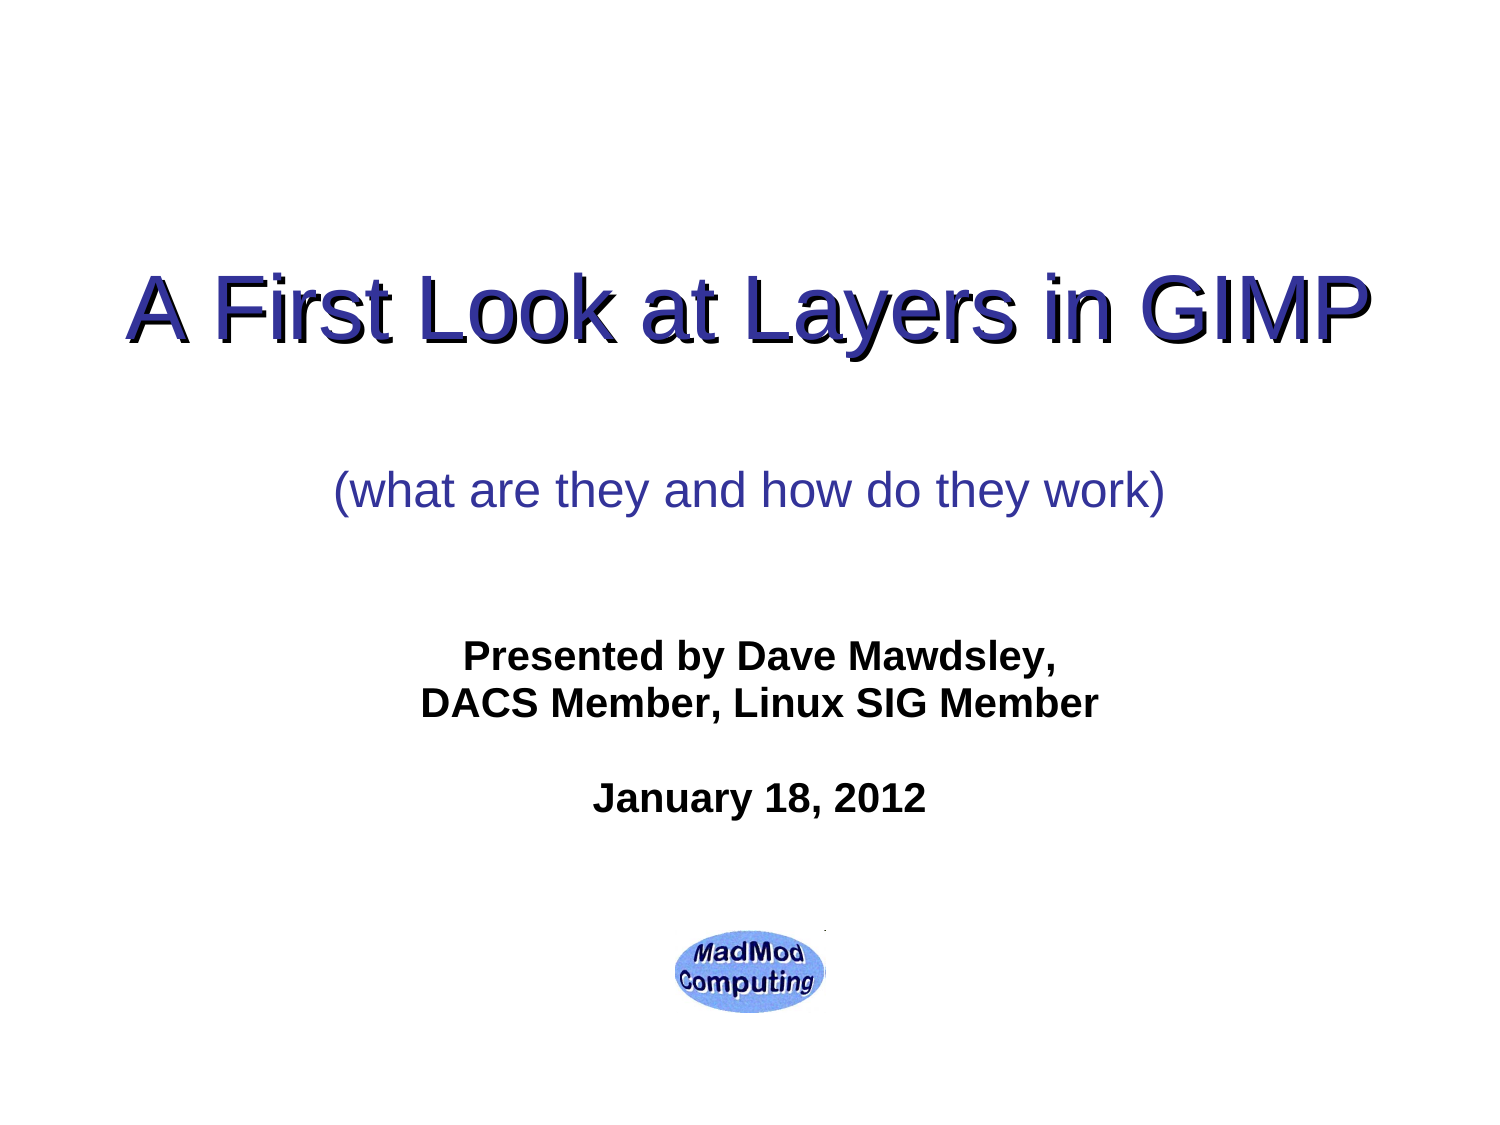

# A First Look at Layers in GIMP
(what are they and how do they work)
Presented by Dave Mawdsley,
DACS Member, Linux SIG Member
January 18, 2012